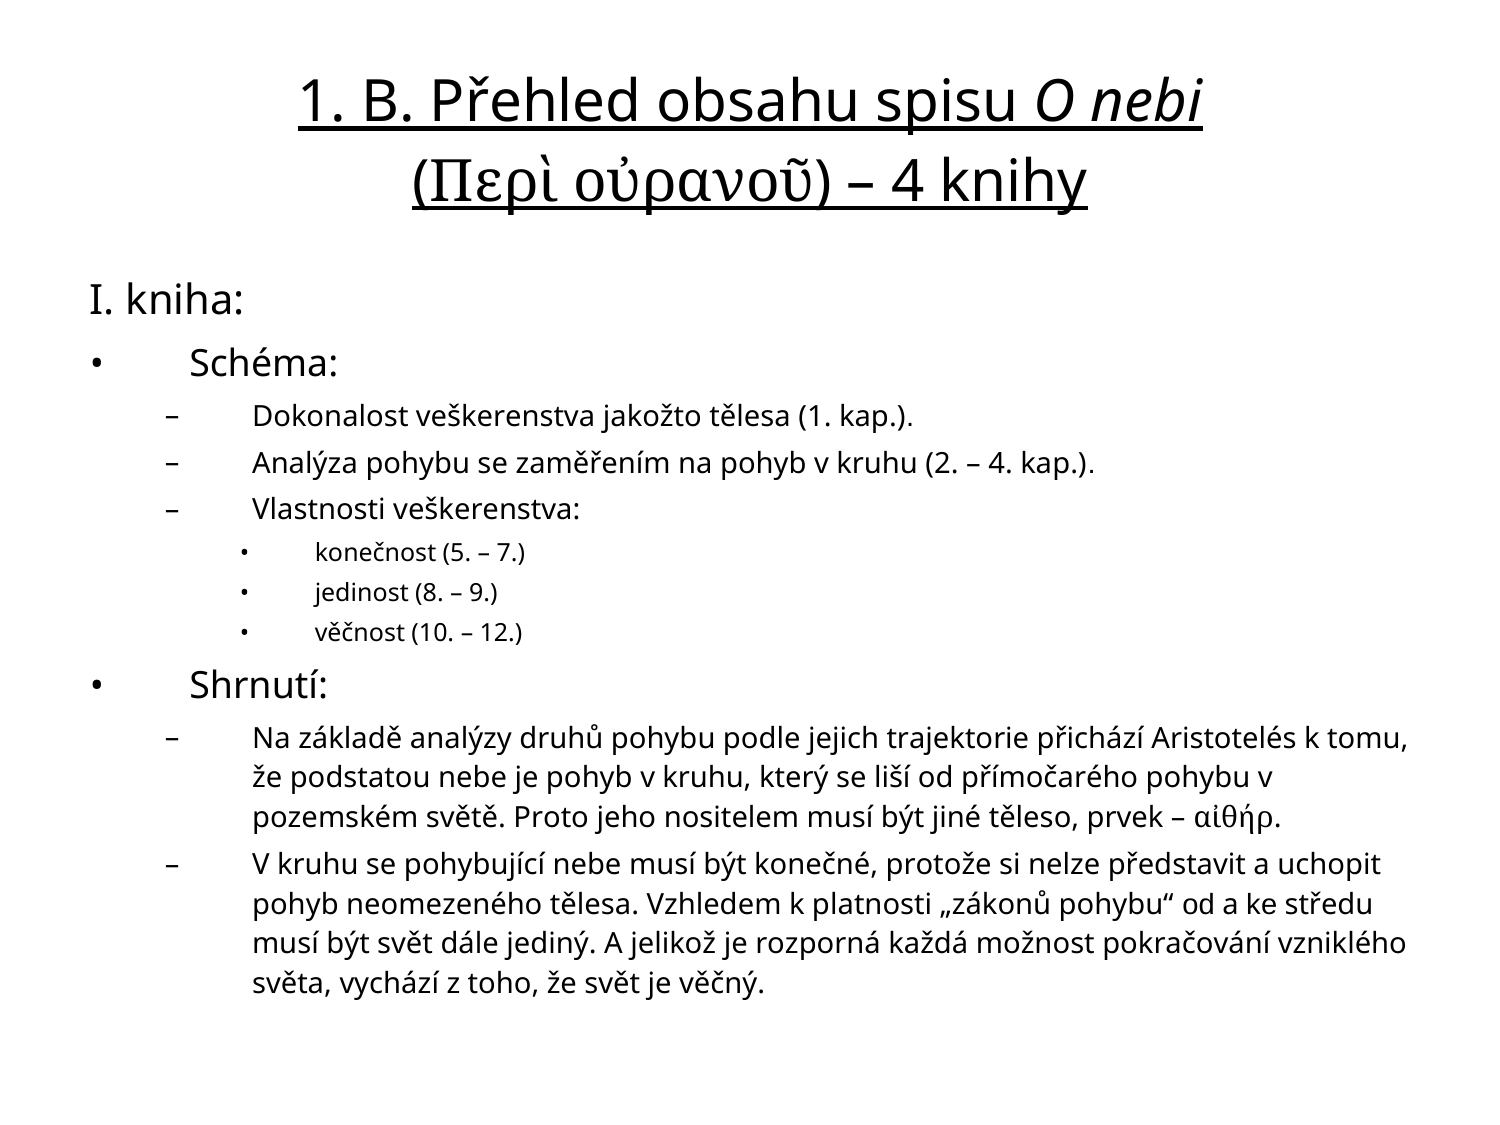

# 1. B. Přehled obsahu spisu O nebi (Περὶ οὐρανοῦ) – 4 knihy
I. kniha:
Schéma:
Dokonalost veškerenstva jakožto tělesa (1. kap.).
Analýza pohybu se zaměřením na pohyb v kruhu (2. – 4. kap.).
Vlastnosti veškerenstva:
konečnost (5. – 7.)
jedinost (8. – 9.)
věčnost (10. – 12.)
Shrnutí:
Na základě analýzy druhů pohybu podle jejich trajektorie přichází Aristotelés k tomu, že podstatou nebe je pohyb v kruhu, který se liší od přímočarého pohybu v pozemském světě. Proto jeho nositelem musí být jiné těleso, prvek – αἰθήρ.
V kruhu se pohybující nebe musí být konečné, protože si nelze představit a uchopit pohyb neomezeného tělesa. Vzhledem k platnosti „zákonů pohybu“ od a ke středu musí být svět dále jediný. A jelikož je rozporná každá možnost pokračování vzniklého světa, vychází z toho, že svět je věčný.